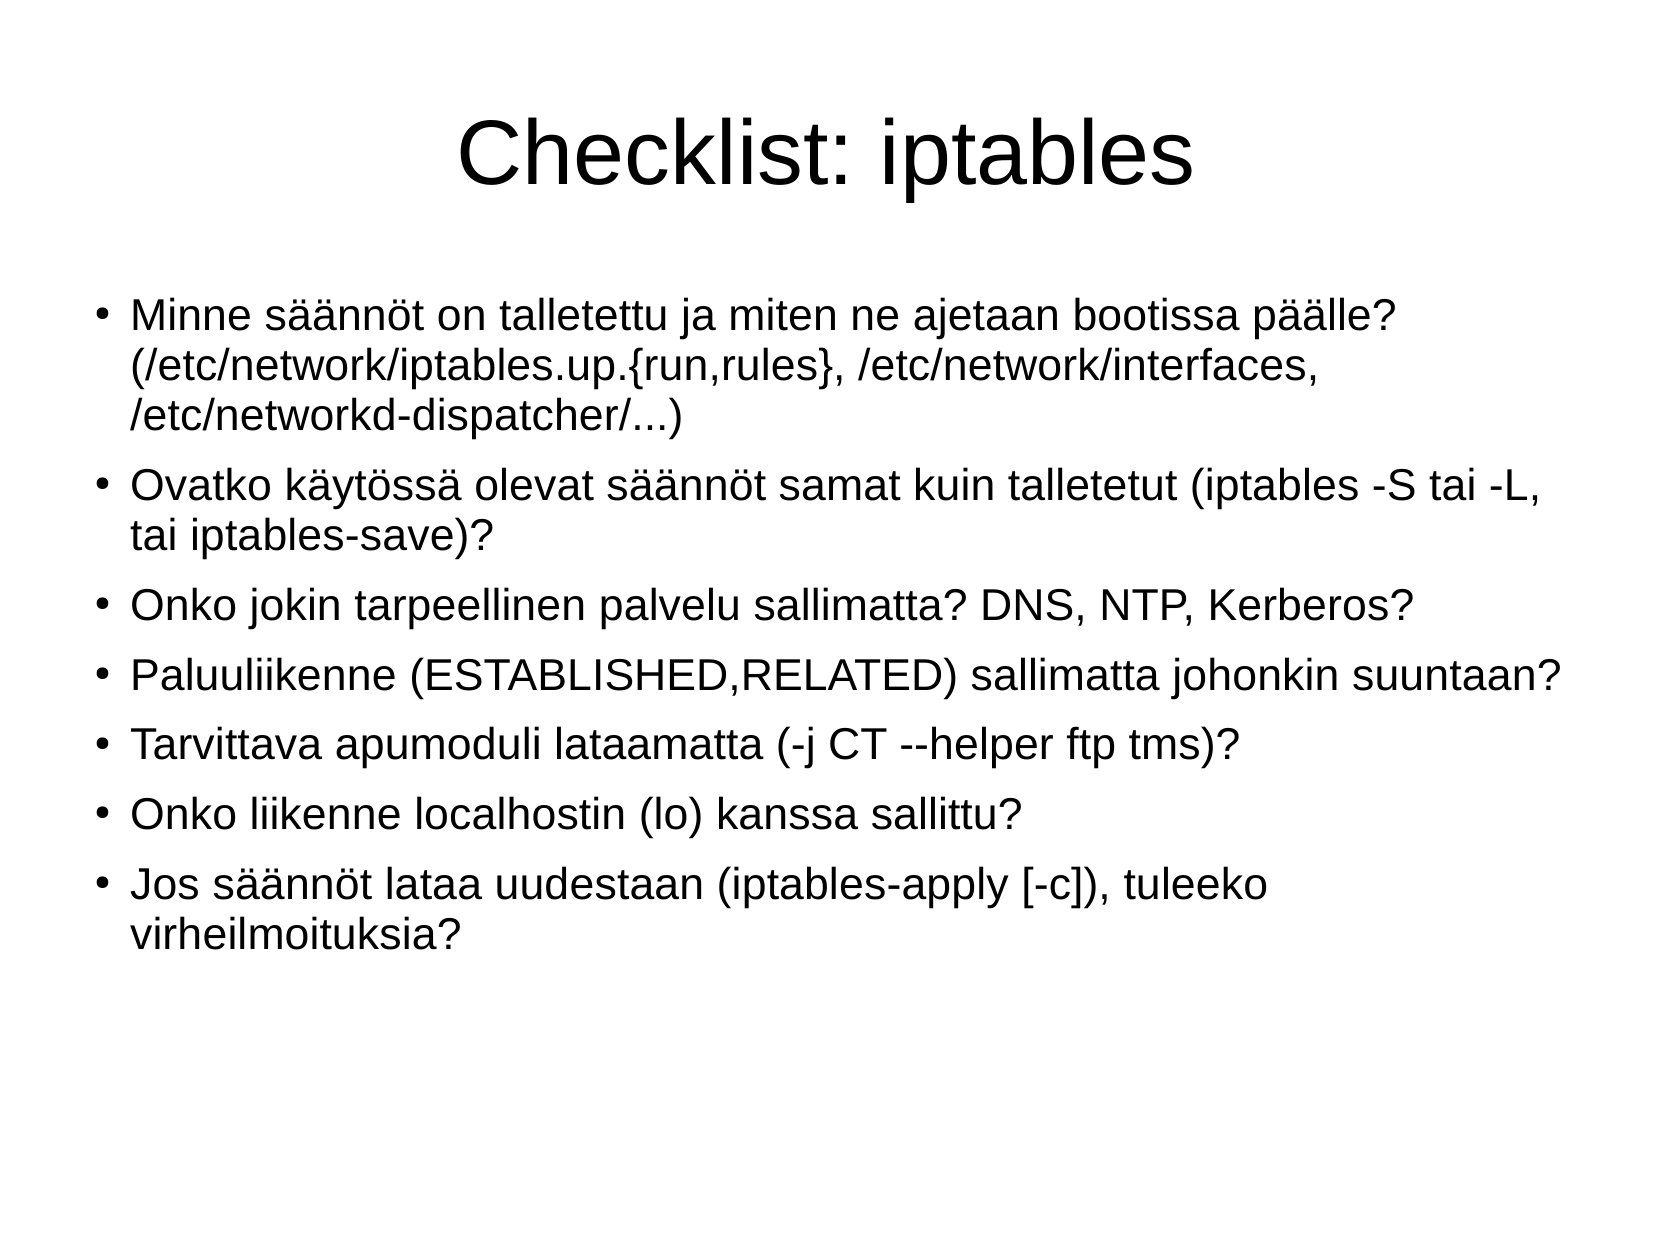

# Checklist: iptables
Minne säännöt on talletettu ja miten ne ajetaan bootissa päälle? (/etc/network/iptables.up.{run,rules}, /etc/network/interfaces, /etc/networkd-dispatcher/...)
Ovatko käytössä olevat säännöt samat kuin talletetut (iptables -S tai -L, tai iptables-save)?
Onko jokin tarpeellinen palvelu sallimatta? DNS, NTP, Kerberos?
Paluuliikenne (ESTABLISHED,RELATED) sallimatta johonkin suuntaan?
Tarvittava apumoduli lataamatta (-j CT --helper ftp tms)?
Onko liikenne localhostin (lo) kanssa sallittu?
Jos säännöt lataa uudestaan (iptables-apply [-c]), tuleeko virheilmoituksia?